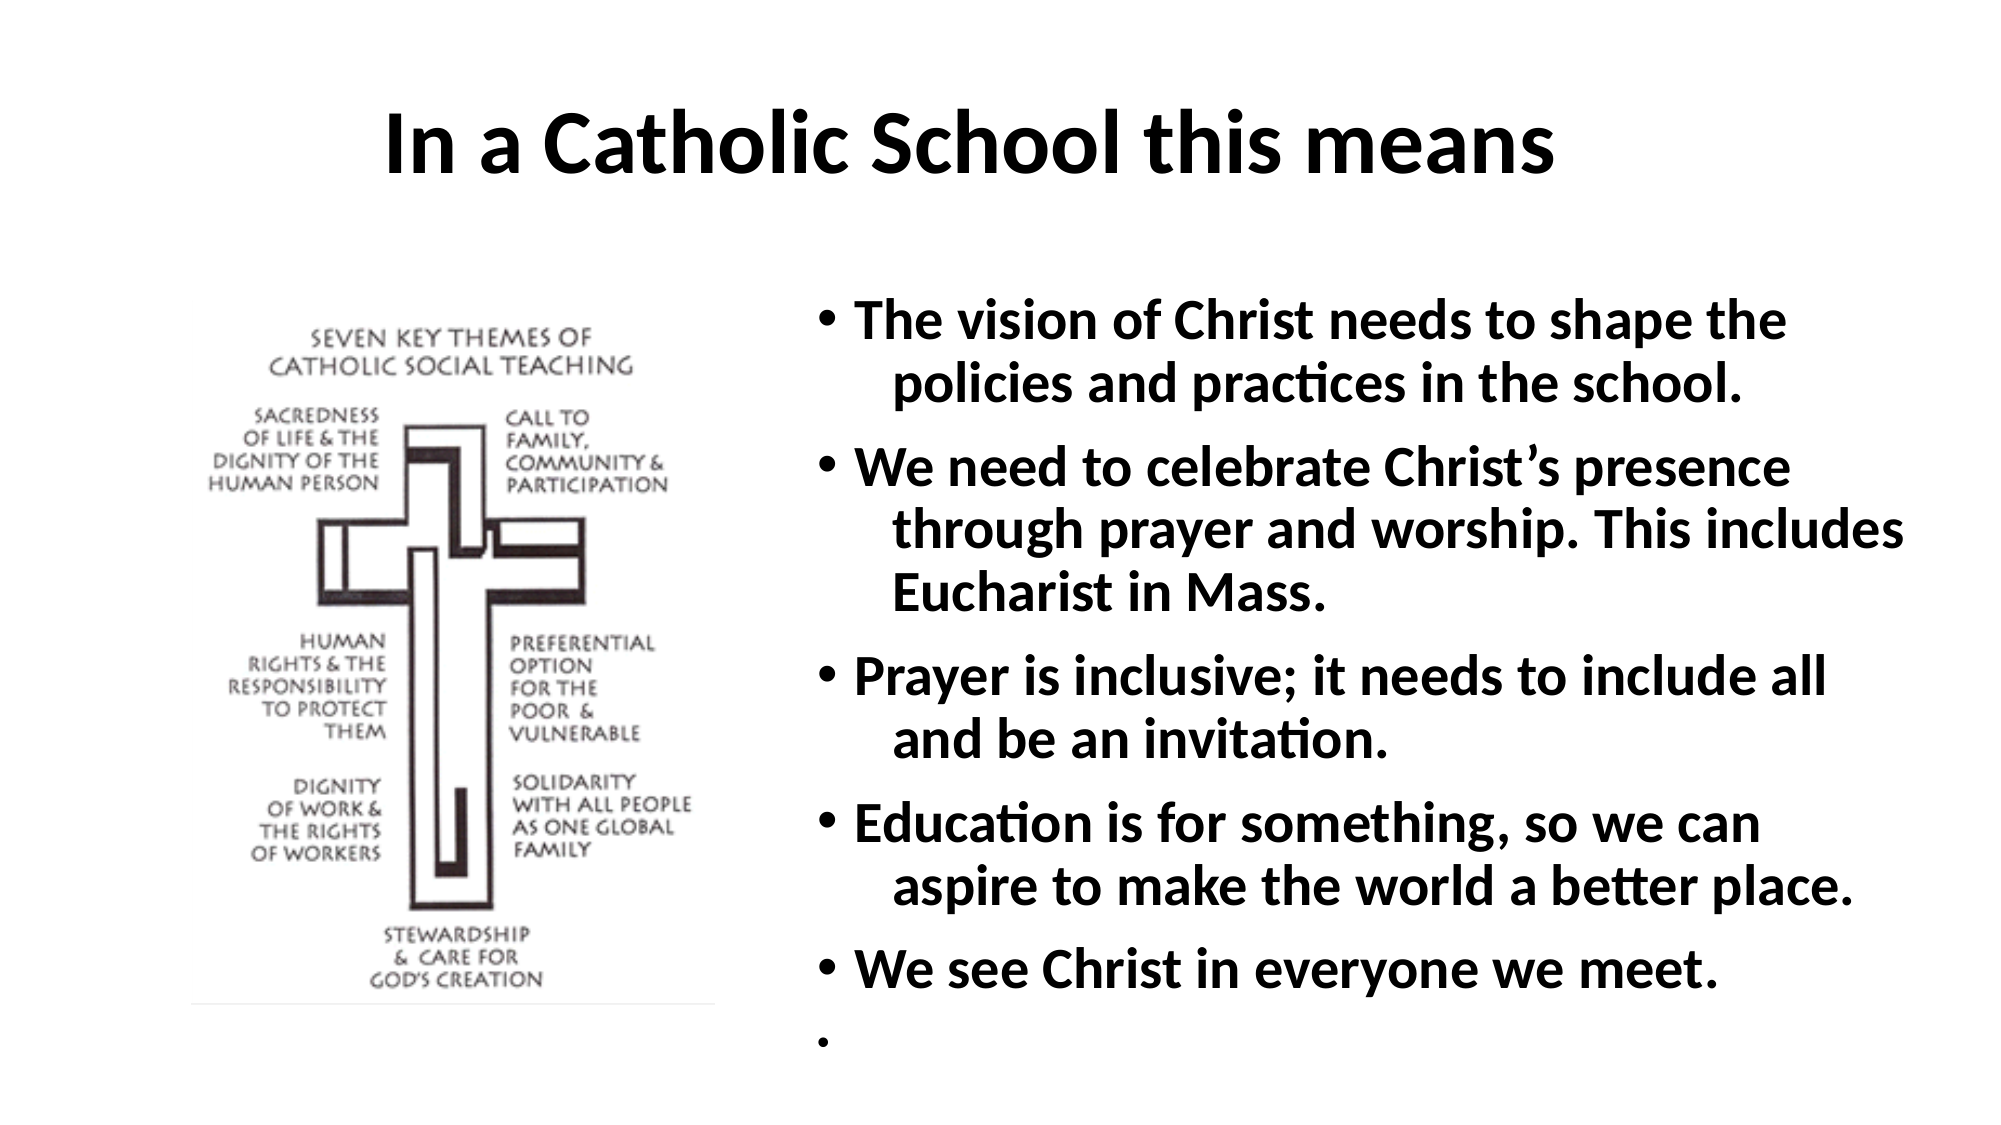

# In a Catholic School this means
The vision of Christ needs to shape the policies and practices in the school.
We need to celebrate Christ’s presence through prayer and worship. This includes Eucharist in Mass.
Prayer is inclusive; it needs to include all and be an invitation.
Education is for something, so we can aspire to make the world a better place.
We see Christ in everyone we meet.